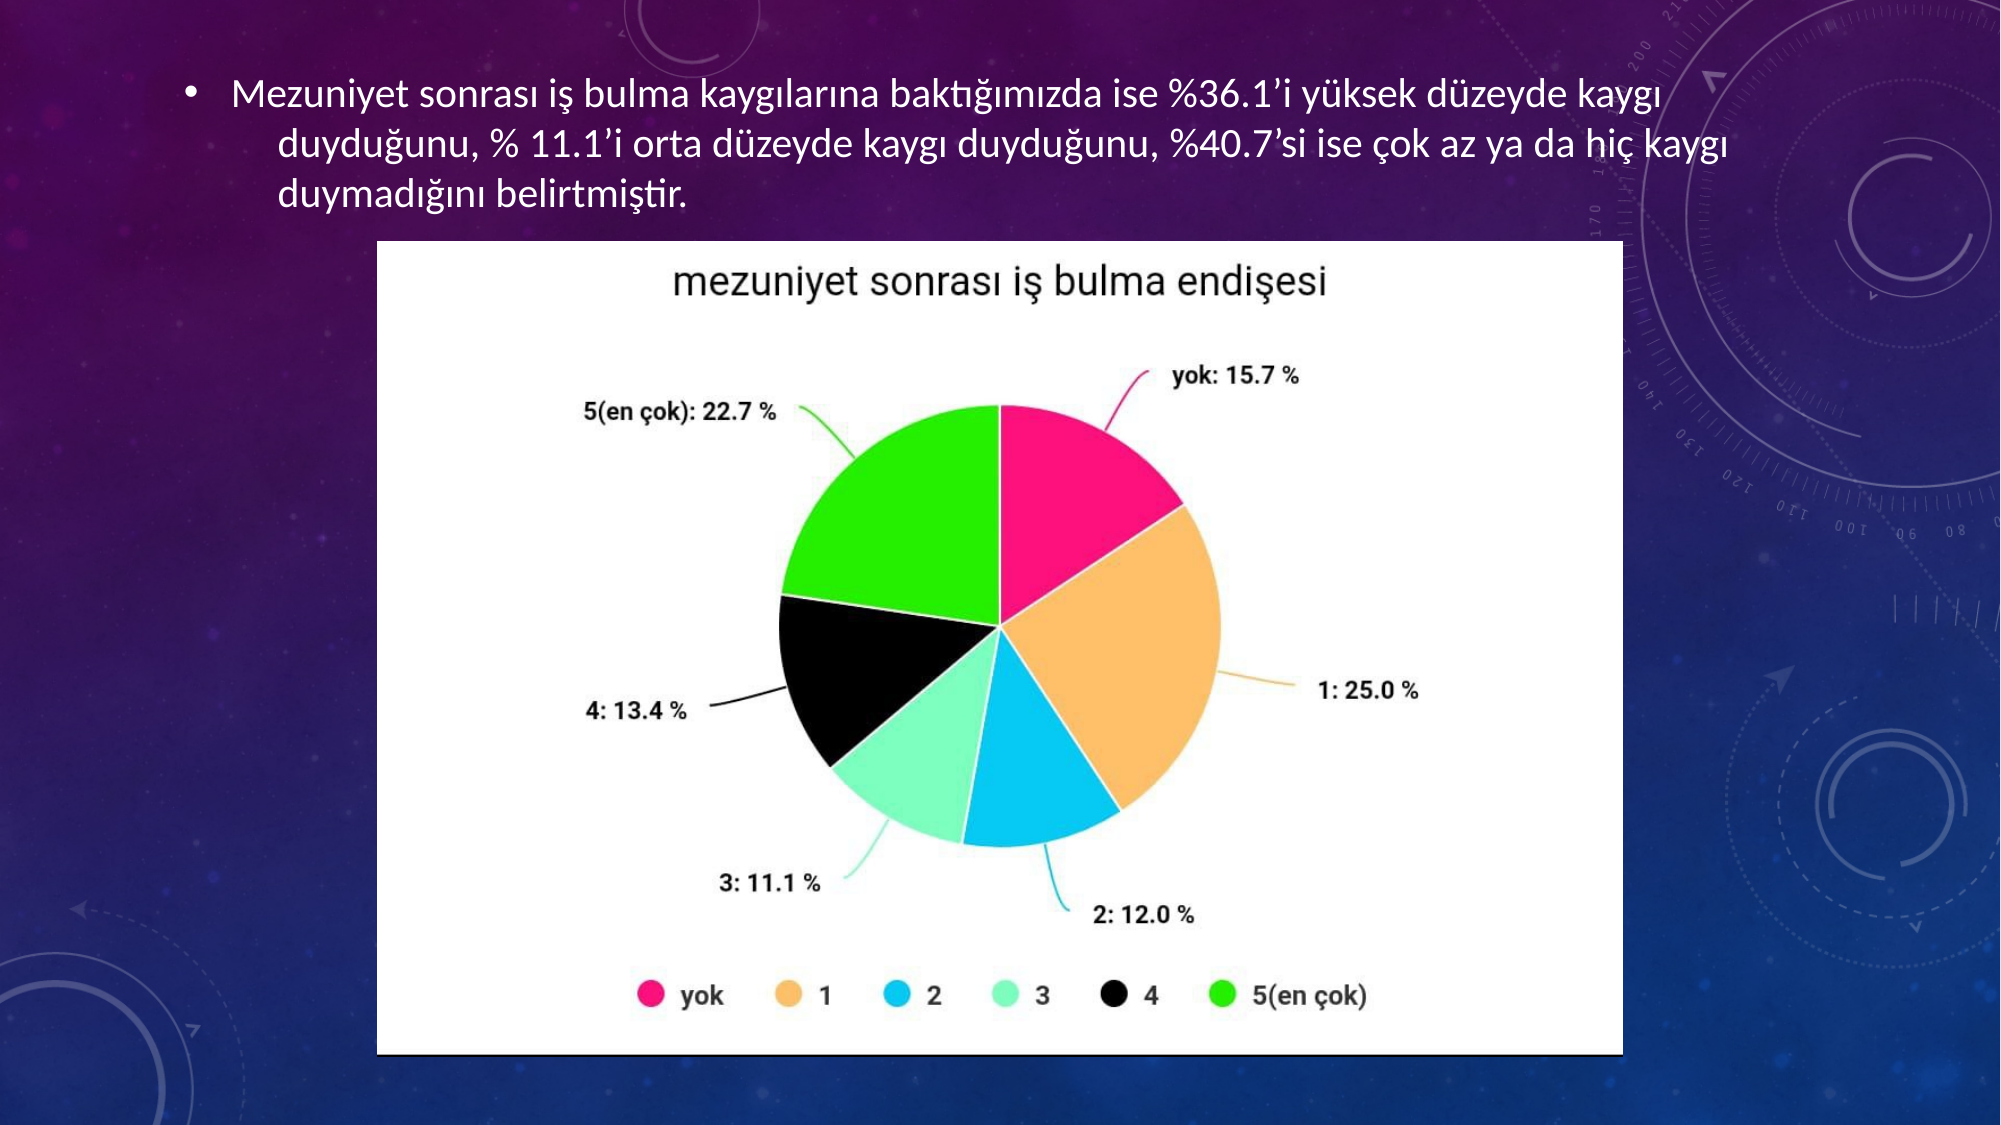

Mezuniyet sonrası iş bulma kaygılarına baktığımızda ise %36.1’i yüksek düzeyde kaygı duyduğunu, % 11.1’i orta düzeyde kaygı duyduğunu, %40.7’si ise çok az ya da hiç kaygı duymadığını belirtmiştir.